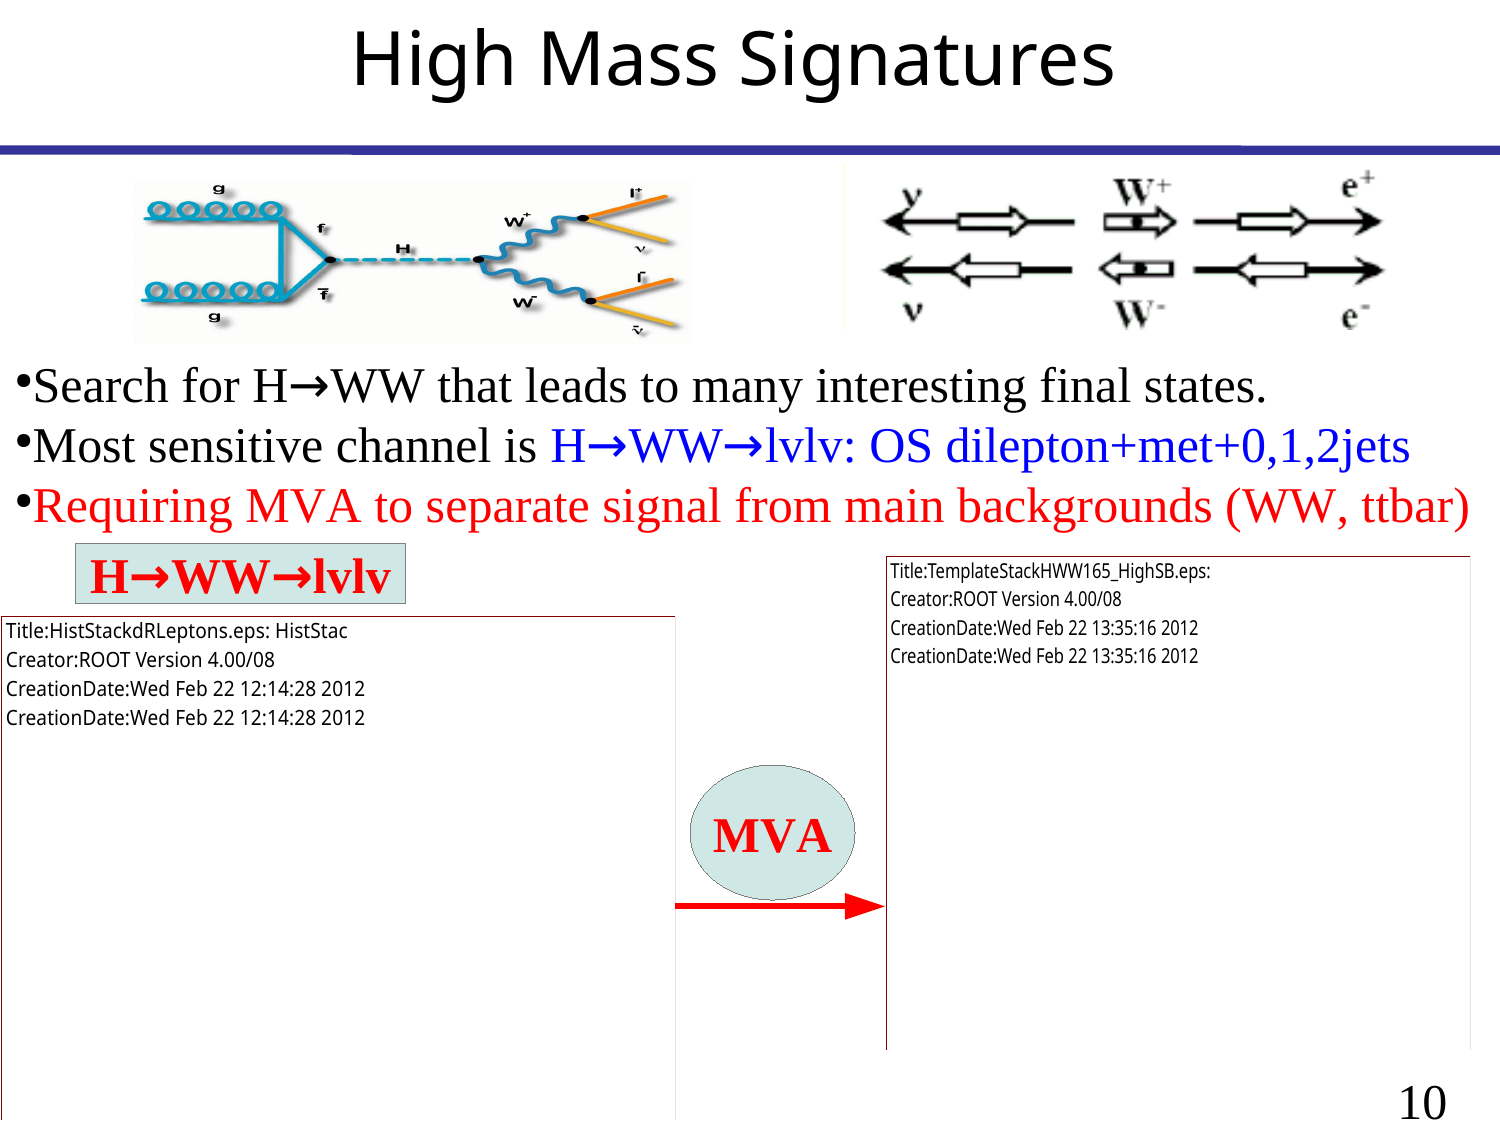

# High Mass Signatures
Search for H→WW that leads to many interesting final states.
Most sensitive channel is H→WW→lvlv: OS dilepton+met+0,1,2jets
Requiring MVA to separate signal from main backgrounds (WW, ttbar)
H→WW→lvlv
MVA
10